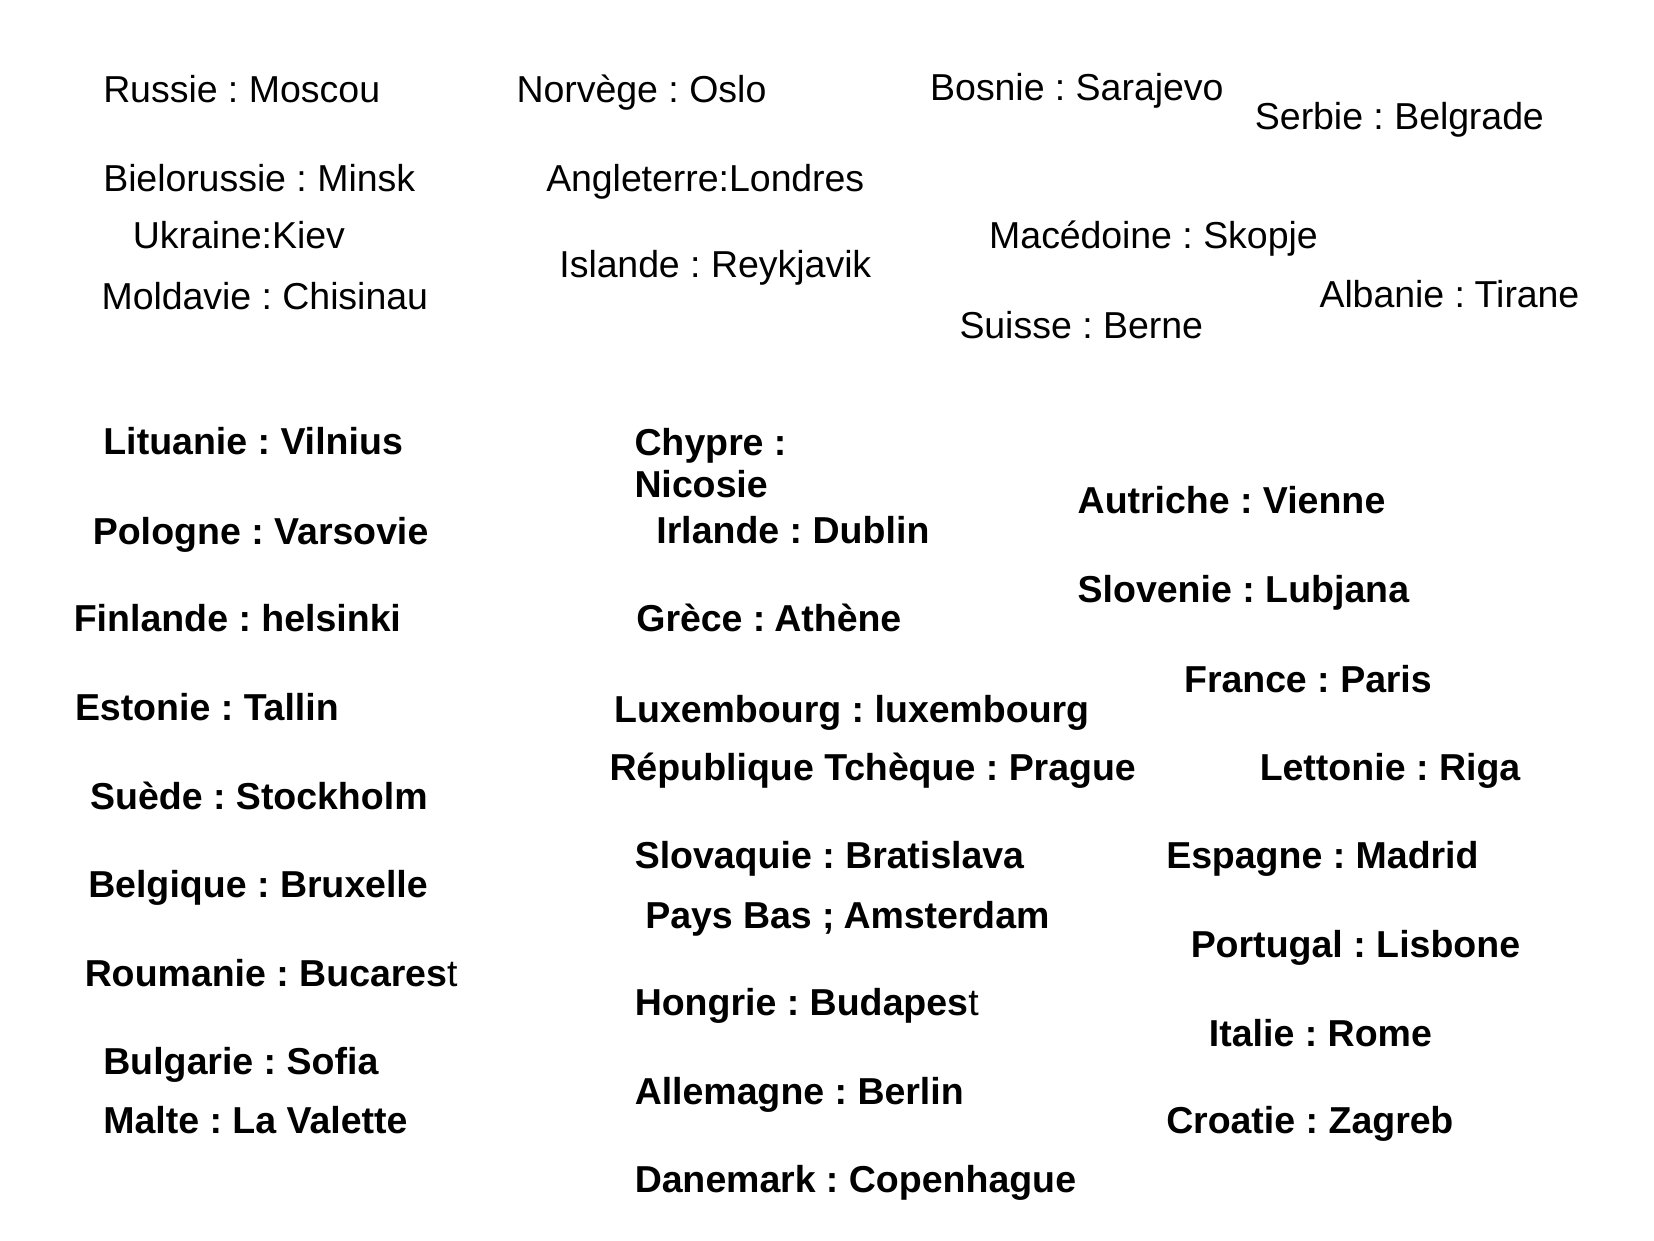

Bosnie : Sarajevo
Russie : Moscou
Norvège : Oslo
Serbie : Belgrade
Bielorussie : Minsk
Angleterre:Londres
Ukraine:Kiev
Macédoine : Skopje
Islande : Reykjavik
Albanie : Tirane
Moldavie : Chisinau
Suisse : Berne
Lituanie : Vilnius
Chypre : Nicosie
Autriche : Vienne
Irlande : Dublin
Pologne : Varsovie
Slovenie : Lubjana
Finlande : helsinki
Grèce : Athène
France : Paris
Estonie : Tallin
Luxembourg : luxembourg
République Tchèque : Prague
Lettonie : Riga
Suède : Stockholm
Slovaquie : Bratislava
Espagne : Madrid
Belgique : Bruxelle
Pays Bas ; Amsterdam
Portugal : Lisbone
Roumanie : Bucarest
Hongrie : Budapest
Italie : Rome
Bulgarie : Sofia
Allemagne : Berlin
Malte : La Valette
Croatie : Zagreb
Danemark : Copenhague